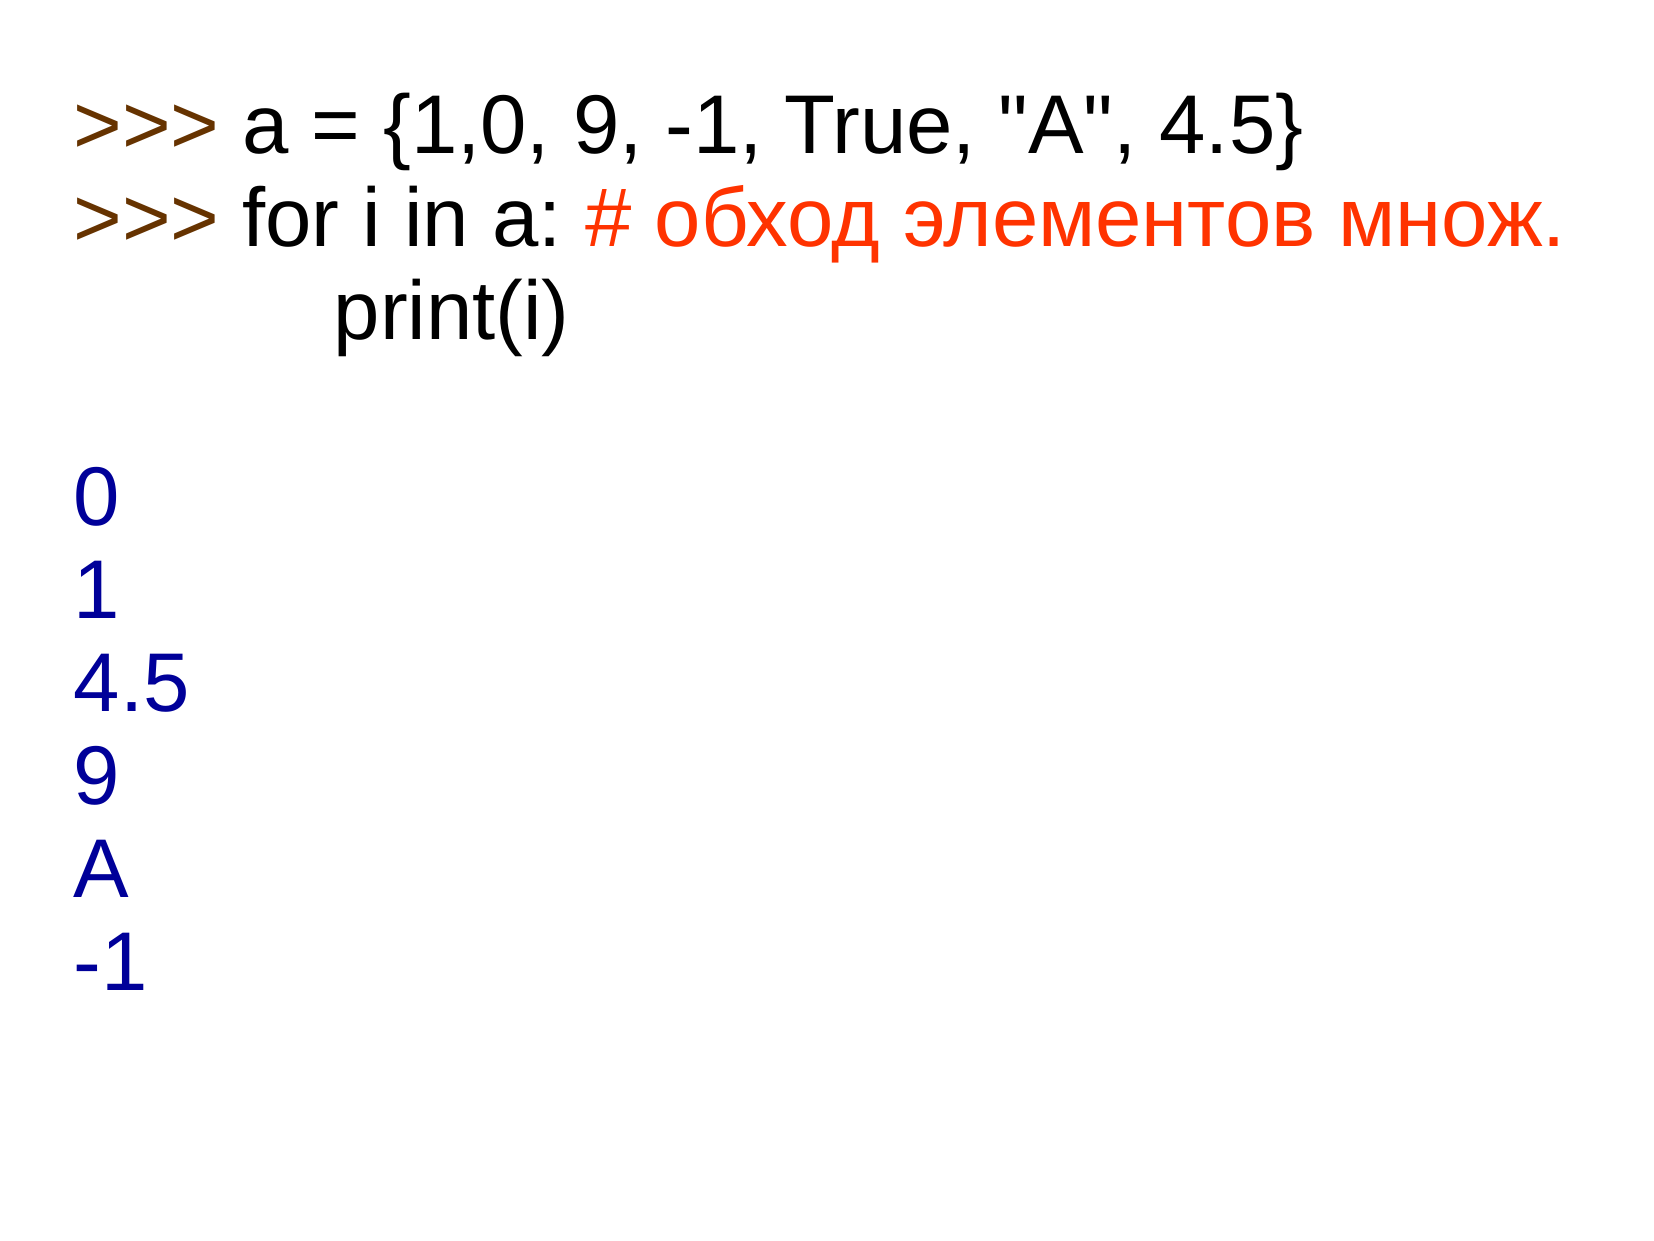

>>> a = {1,0, 9, -1, True, "A", 4.5}
>>> for i in a: # обход элементов множ.
	 print(i)
0
1
4.5
9
A
-1